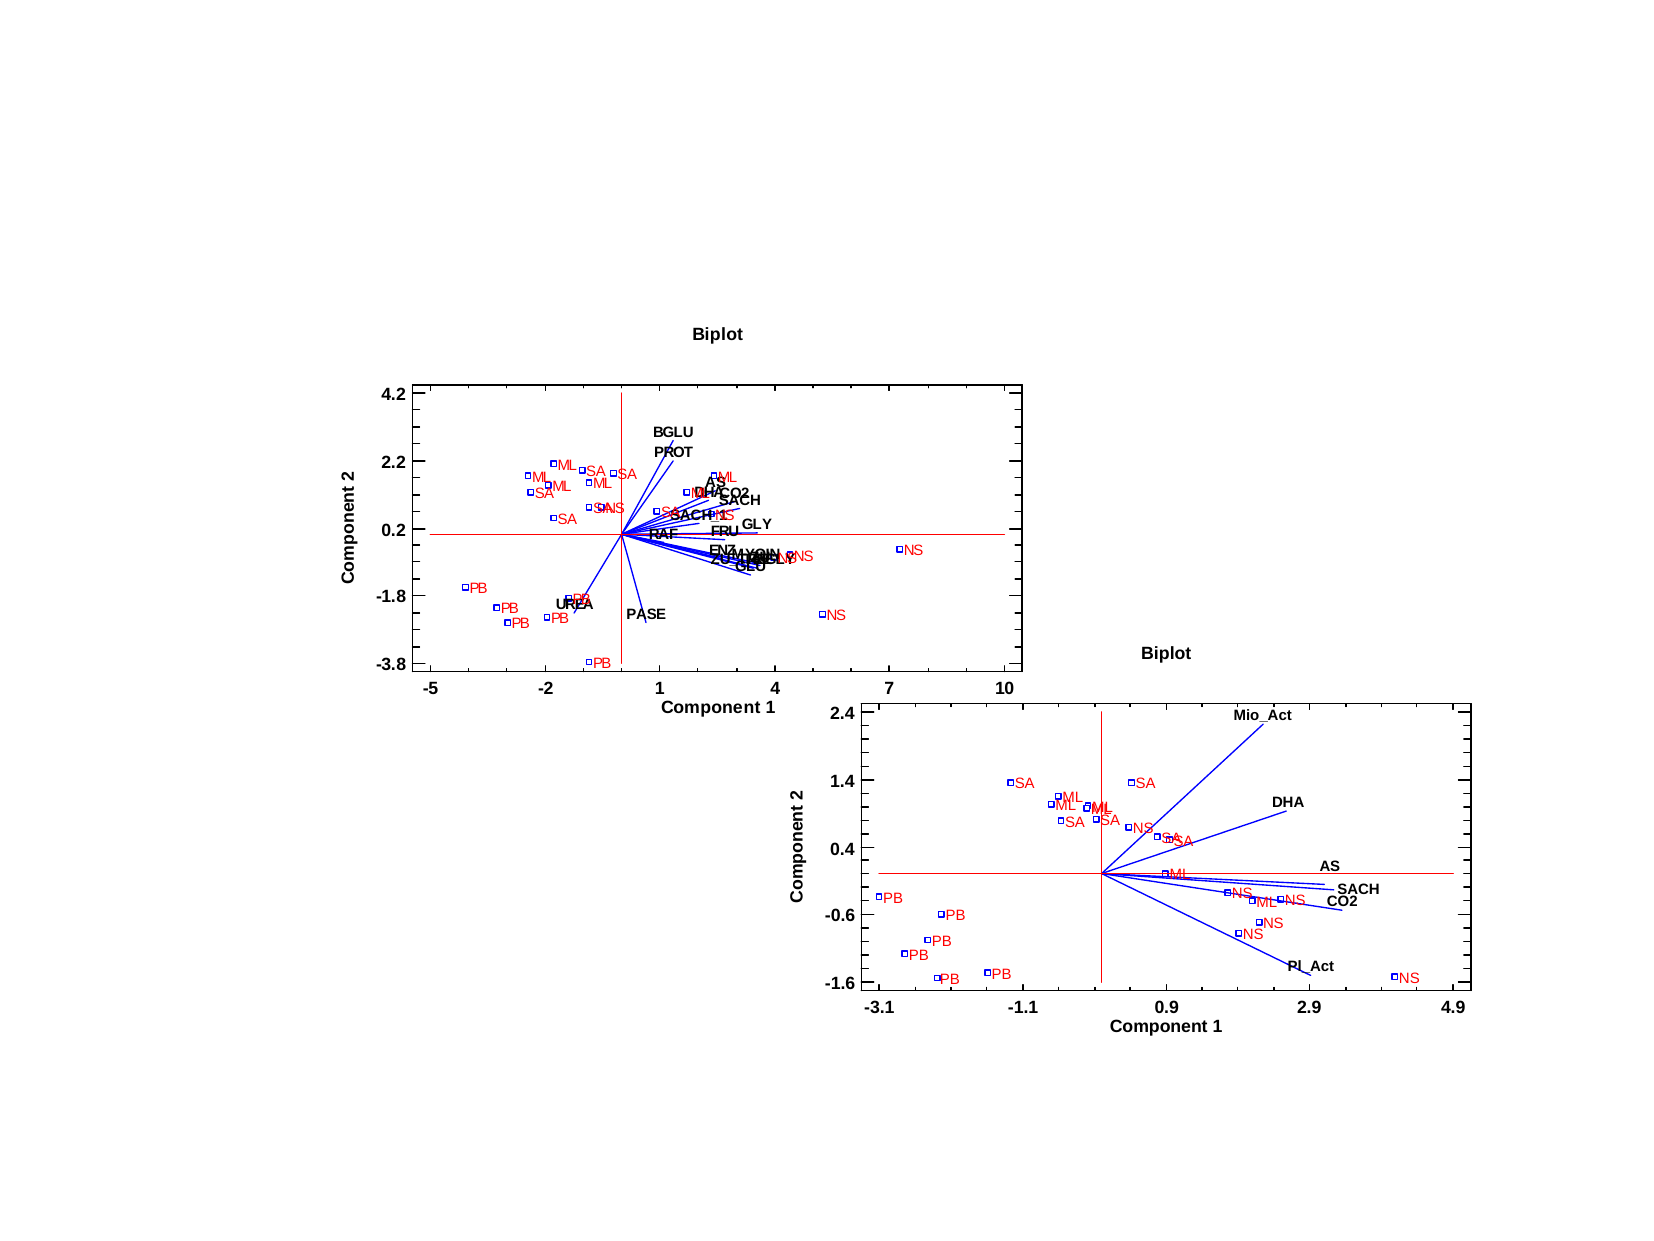

Biplot
2.4
Mio_Act
1.4
SA
SA
ML
DHA
ML
ML
ML
SA
SA
NS
SA
SA
Component 2
0.4
AS
ML
SACH
NS
PB
NS
CO2
ML
-0.6
PB
NS
NS
PB
PB
Pl_Act
PB
NS
PB
-1.6
-3.1
-1.1
0.9
2.9
4.9
Component 1
Mio_Act_1
ZU_TREGLY
Mio_Act_1
Pl_Act
SACH
PASE
UREA
TRE
DHA
ENZ
ENZ
AS
ZU